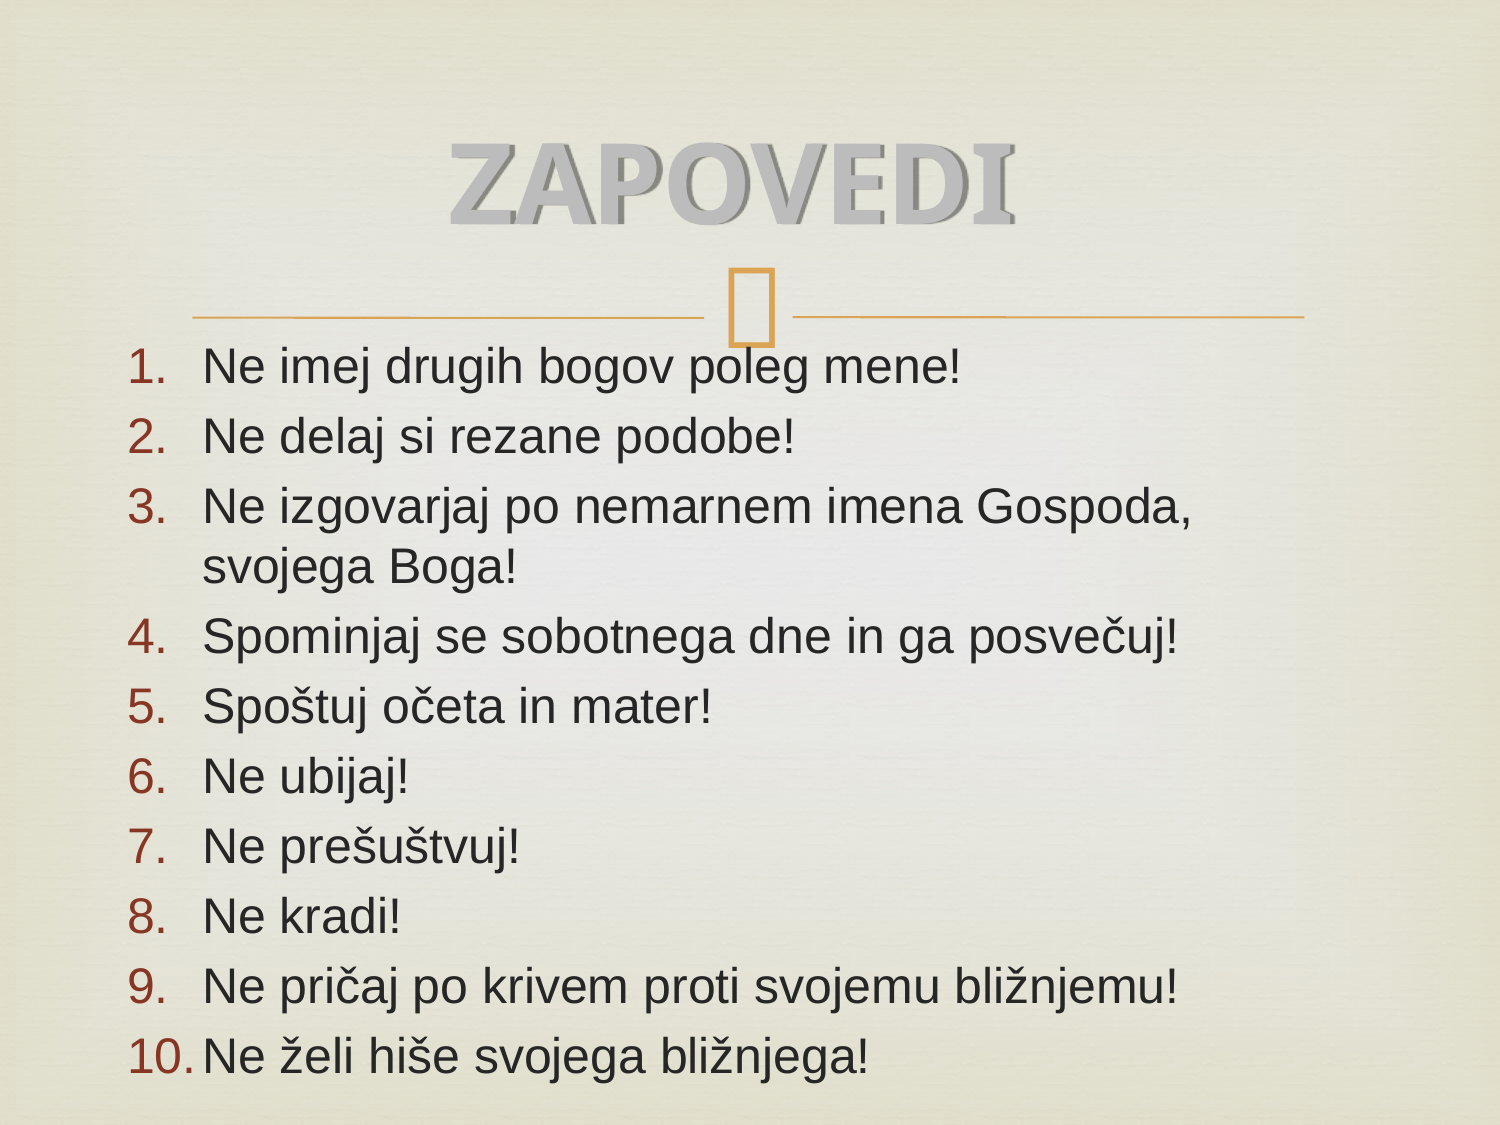

ZAPOVEDI
# Ne imej drugih bogov poleg mene!
Ne delaj si rezane podobe!
Ne izgovarjaj po nemarnem imena Gospoda, svojega Boga!
Spominjaj se sobotnega dne in ga posvečuj!
Spoštuj očeta in mater!
Ne ubijaj!
Ne prešuštvuj!
Ne kradi!
Ne pričaj po krivem proti svojemu bližnjemu!
Ne želi hiše svojega bližnjega!